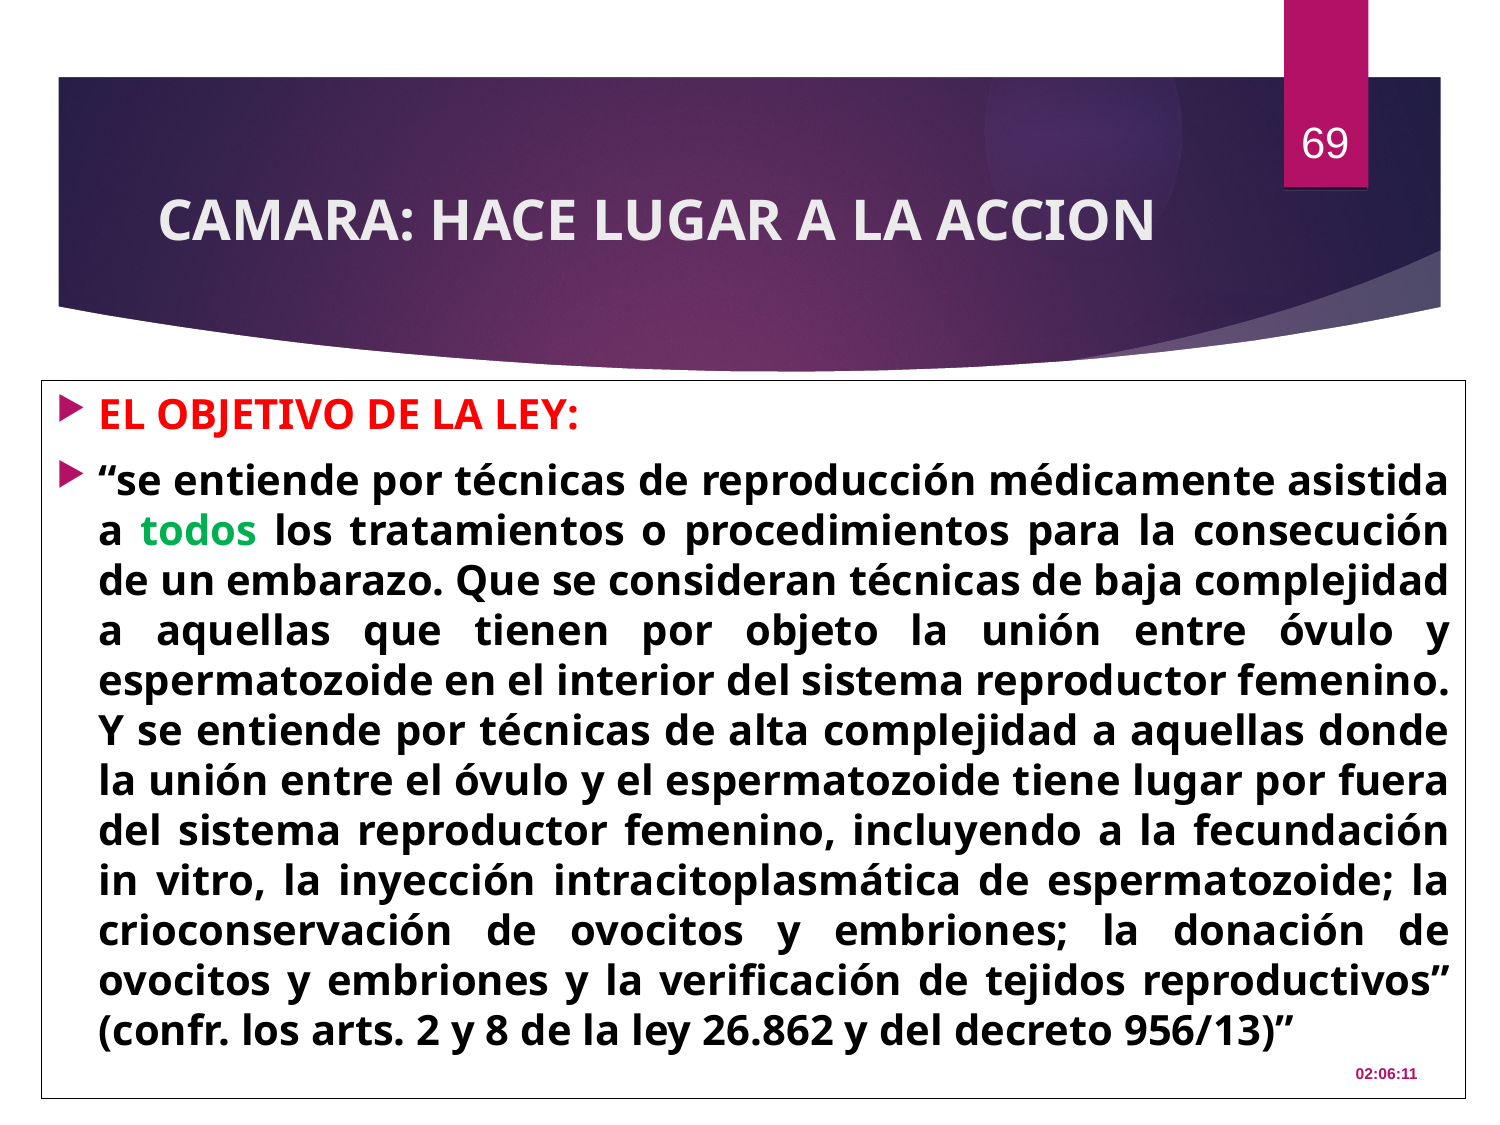

# CAMARA: HACE LUGAR A LA ACCION
EL OBJETIVO DE LA LEY:
“se entiende por técnicas de reproducción médicamente asistida a todos los tratamientos o procedimientos para la consecución de un embarazo. Que se consideran técnicas de baja complejidad a aquellas que tienen por objeto la unión entre óvulo y espermatozoide en el interior del sistema reproductor femenino. Y se entiende por técnicas de alta complejidad a aquellas donde la unión entre el óvulo y el espermatozoide tiene lugar por fuera del sistema reproductor femenino, incluyendo a la fecundación in vitro, la inyección intracitoplasmática de espermatozoide; la crioconservación de ovocitos y embriones; la donación de ovocitos y embriones y la verificación de tejidos reproductivos” (confr. los arts. 2 y 8 de la ley 26.862 y del decreto 956/13)”
02:48:04